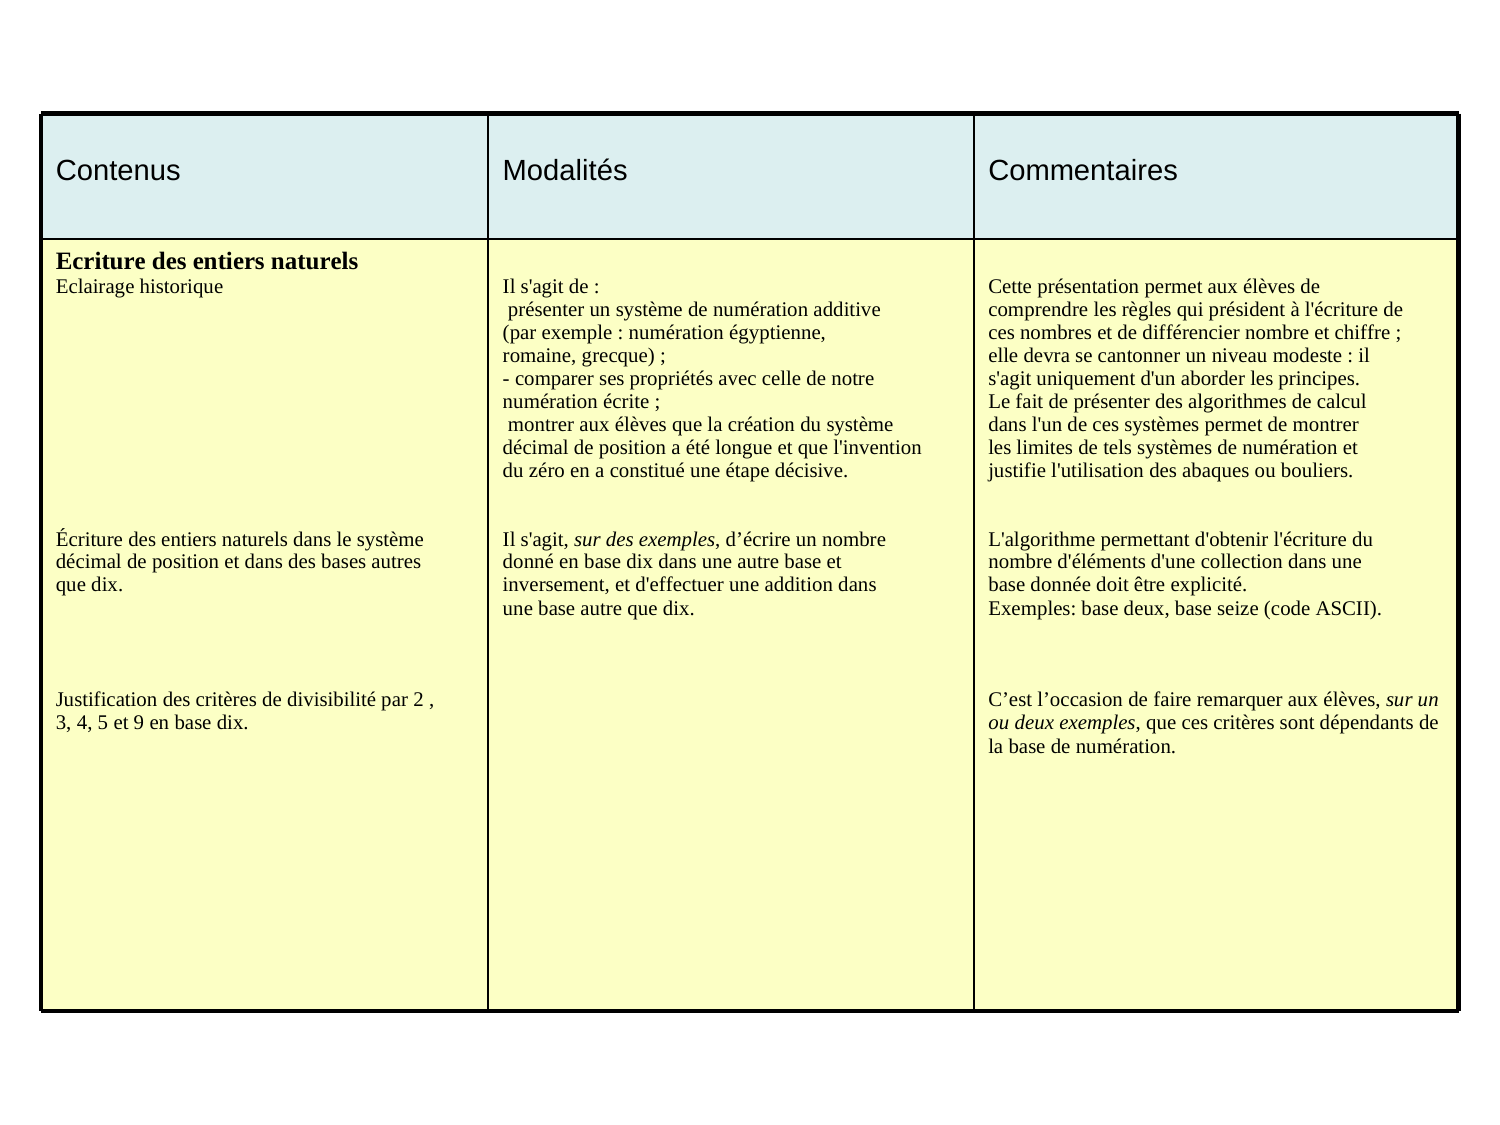

Contenus
Modalités
Commentaires
Ecriture des entiers naturels
Eclairage historique
Écriture des entiers naturels dans le système décimal de position et dans des bases autres
que dix.
Justification des critères de divisibilité par 2 ,
3, 4, 5 et 9 en base dix.
Il s'agit de :
 présenter un système de numération additive
(par exemple : numération égyptienne,
romaine, grecque) ;
- comparer ses propriétés avec celle de notre numération écrite ;
 montrer aux élèves que la création du système décimal de position a été longue et que l'invention
du zéro en a constitué une étape décisive.
Il s'agit, sur des exemples, d’écrire un nombre
donné en base dix dans une autre base et
inversement, et d'effectuer une addition dans
une base autre que dix.
Cette présentation permet aux élèves de
comprendre les règles qui président à l'écriture de
ces nombres et de différencier nombre et chiffre ;
elle devra se cantonner un niveau modeste : il
s'agit uniquement d'un aborder les principes.
Le fait de présenter des algorithmes de calcul
dans l'un de ces systèmes permet de montrer
les limites de tels systèmes de numération et
justifie l'utilisation des abaques ou bouliers.
L'algorithme permettant d'obtenir l'écriture du
nombre d'éléments d'une collection dans une
base donnée doit être explicité.
Exemples: base deux, base seize (code ASCII).
C’est l’occasion de faire remarquer aux élèves, sur un ou deux exemples, que ces critères sont dépendants de la base de numération.